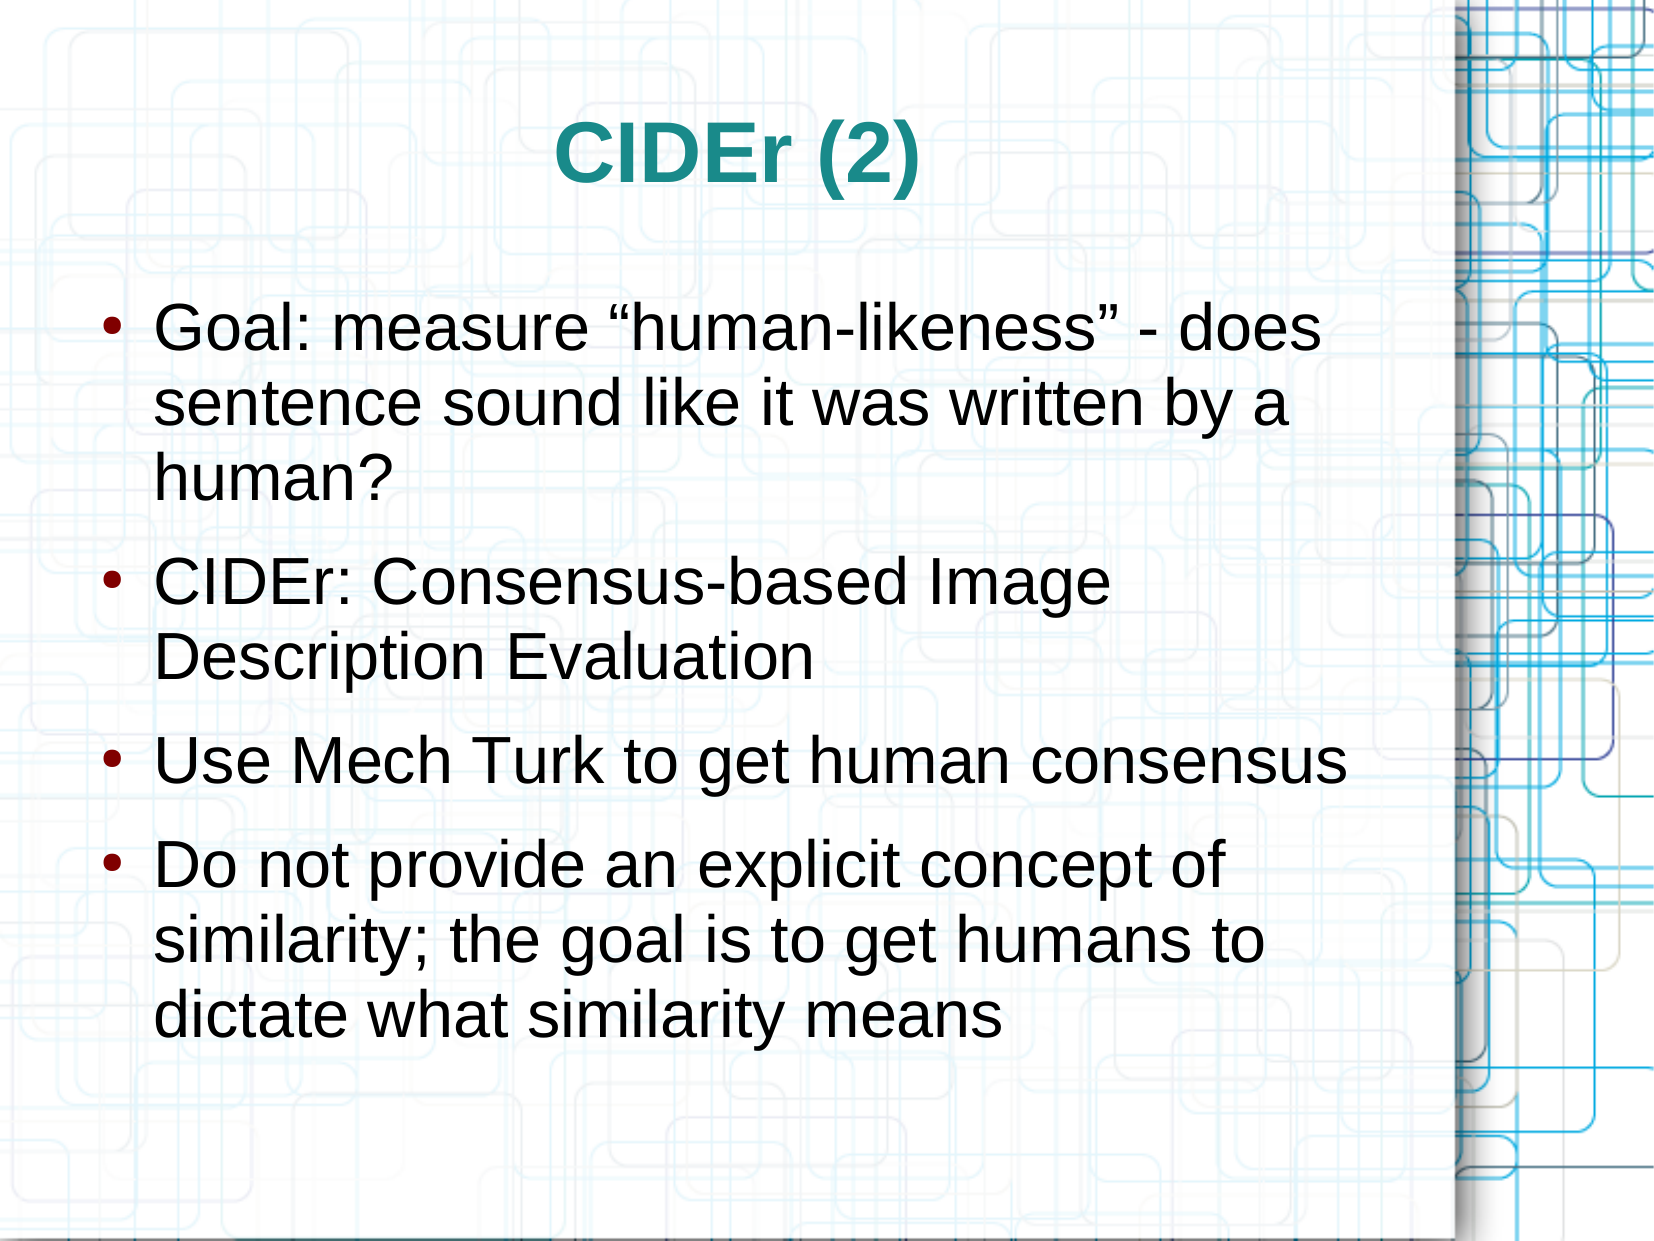

# CIDEr (2)
Goal: measure “human-likeness” - does sentence sound like it was written by a human?
CIDEr: Consensus-based Image Description Evaluation
Use Mech Turk to get human consensus
Do not provide an explicit concept of similarity; the goal is to get humans to dictate what similarity means